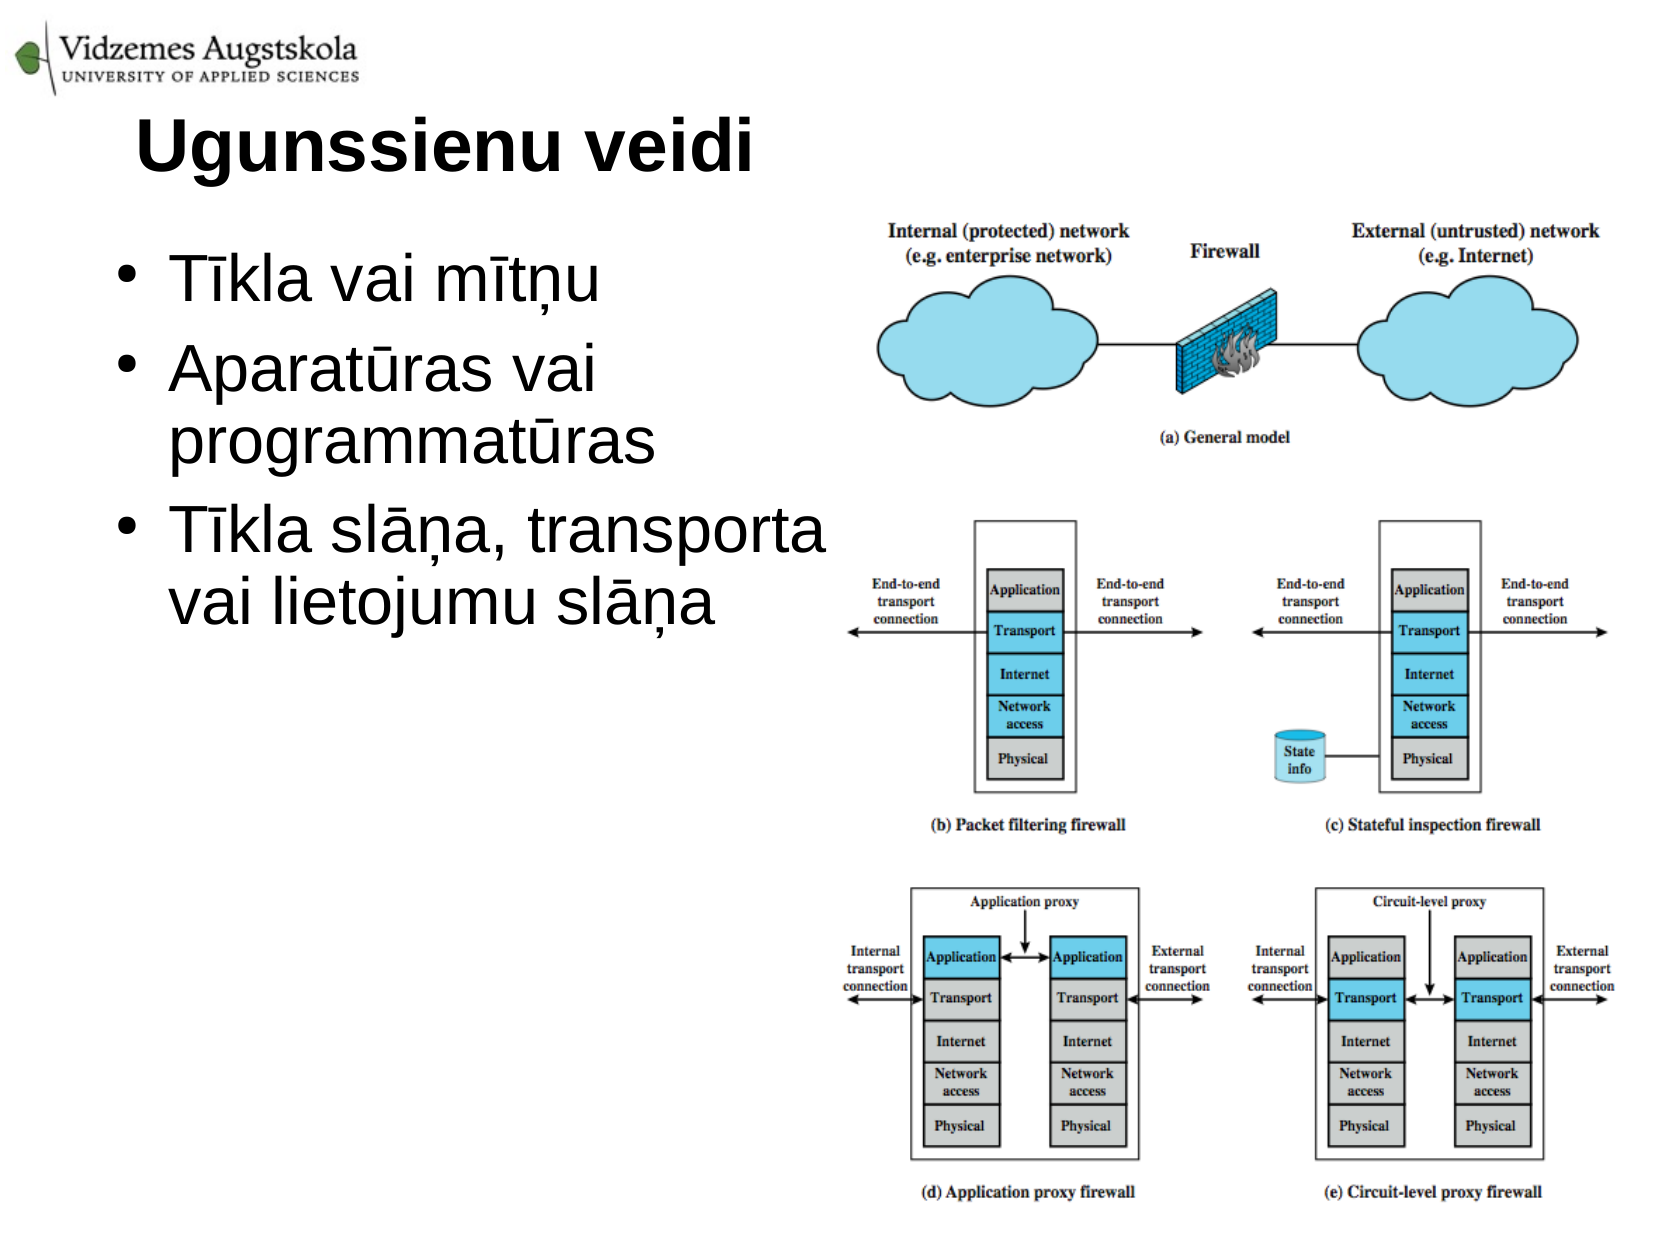

# Ugunssienu veidi
Tīkla vai mītņu
Aparatūras vai programmatūras
Tīkla slāņa, transporta vai lietojumu slāņa